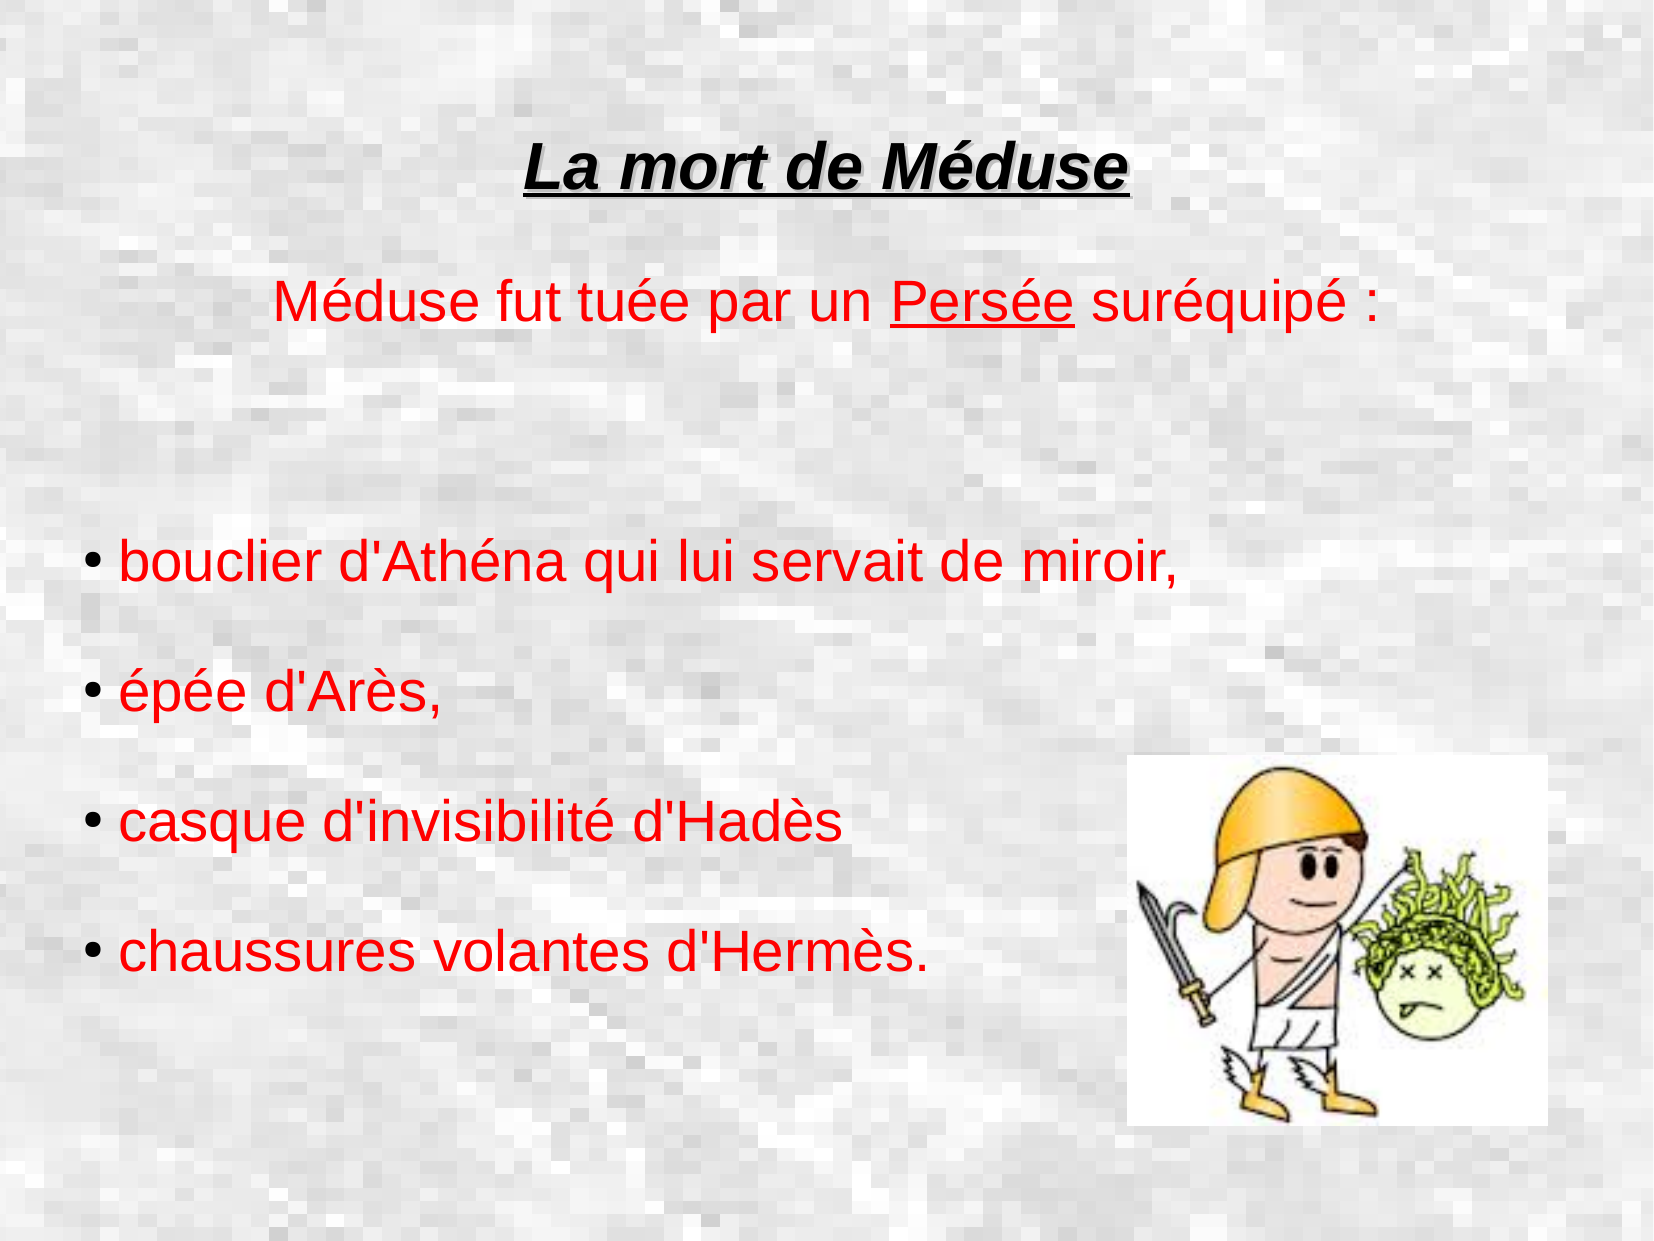

# La mort de Méduse
Méduse fut tuée par un Persée suréquipé :
bouclier d'Athéna qui lui servait de miroir,
épée d'Arès,
casque d'invisibilité d'Hadès
chaussures volantes d'Hermès.